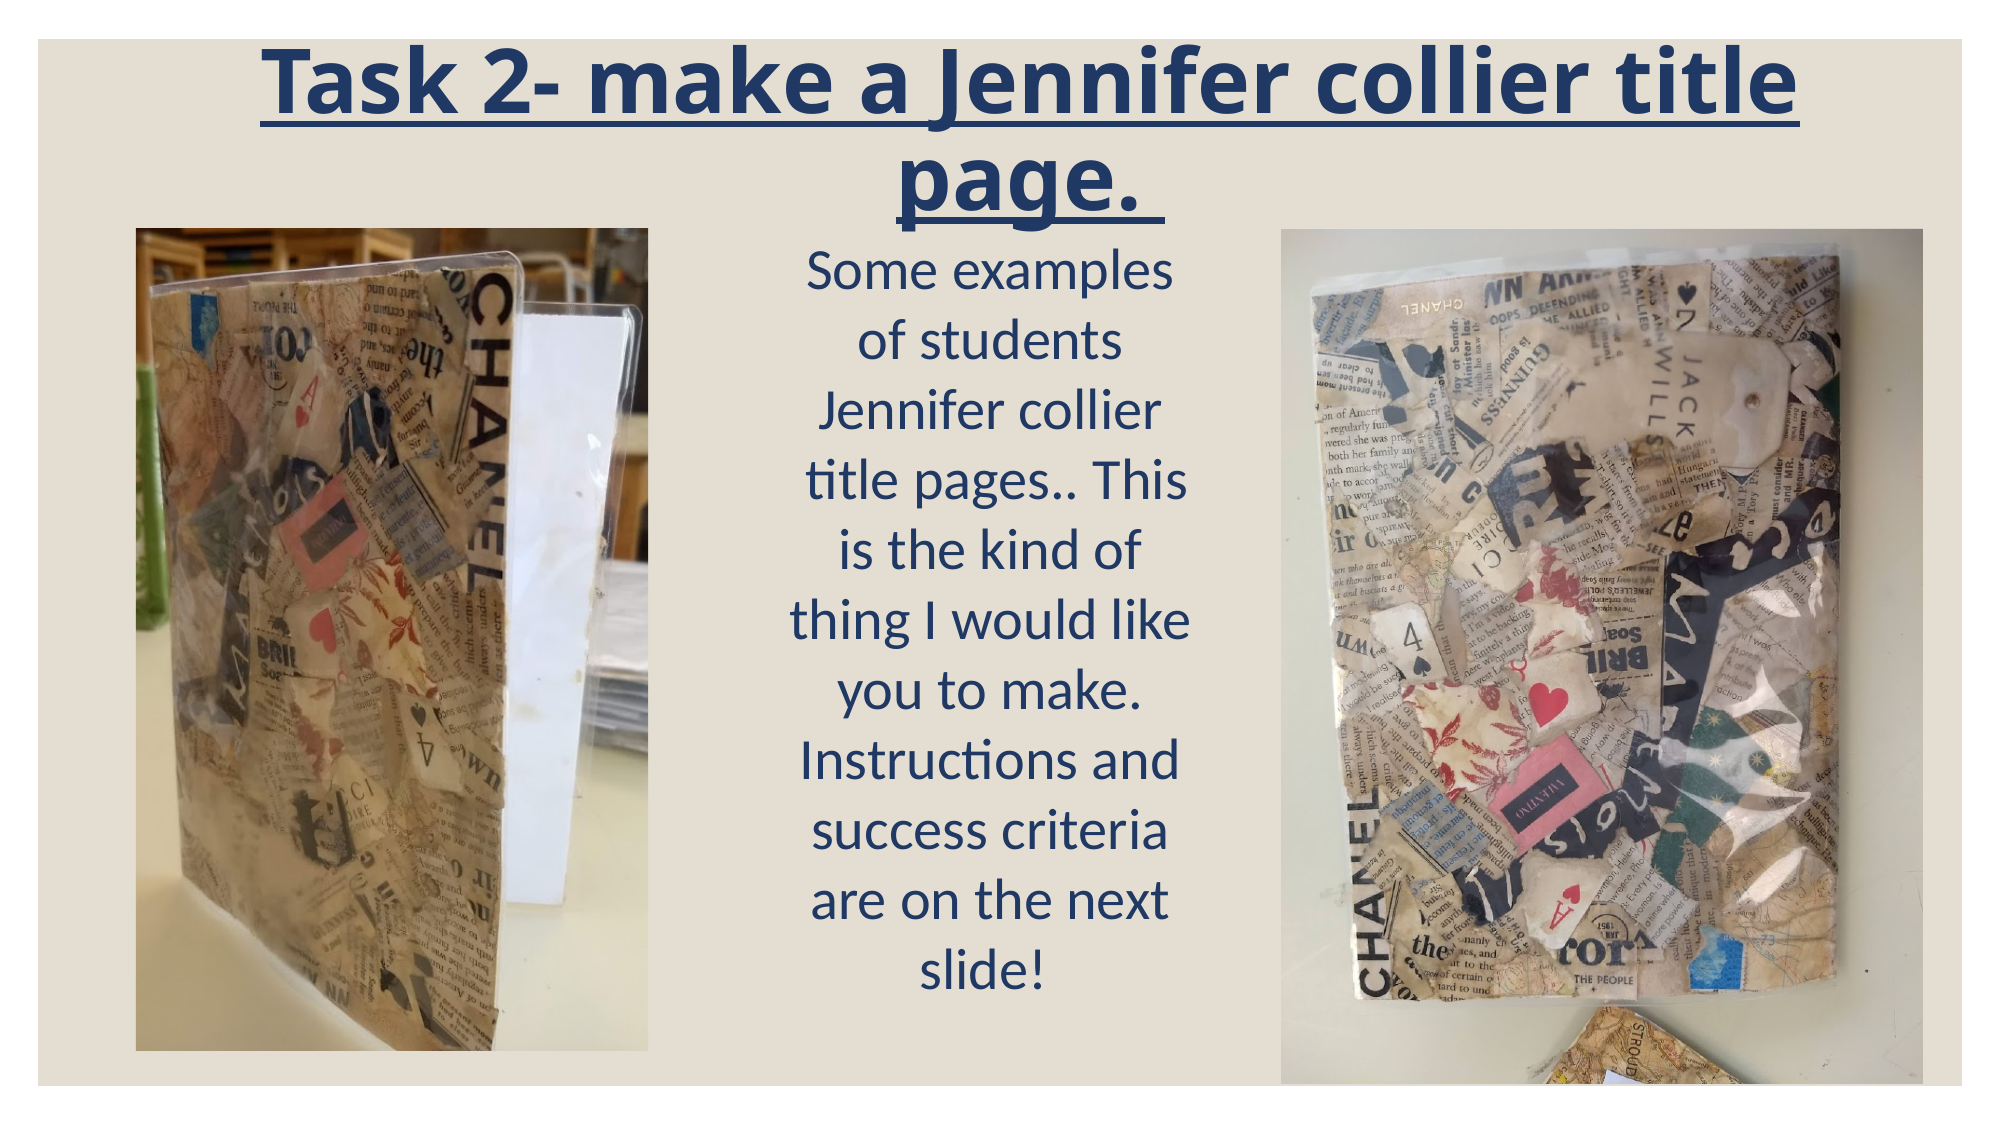

# Task 2- make a Jennifer collier title page.
Some examples of students Jennifer collier  title pages.. This is the kind of thing I would like you to make. Instructions and success criteria are on the next slide!